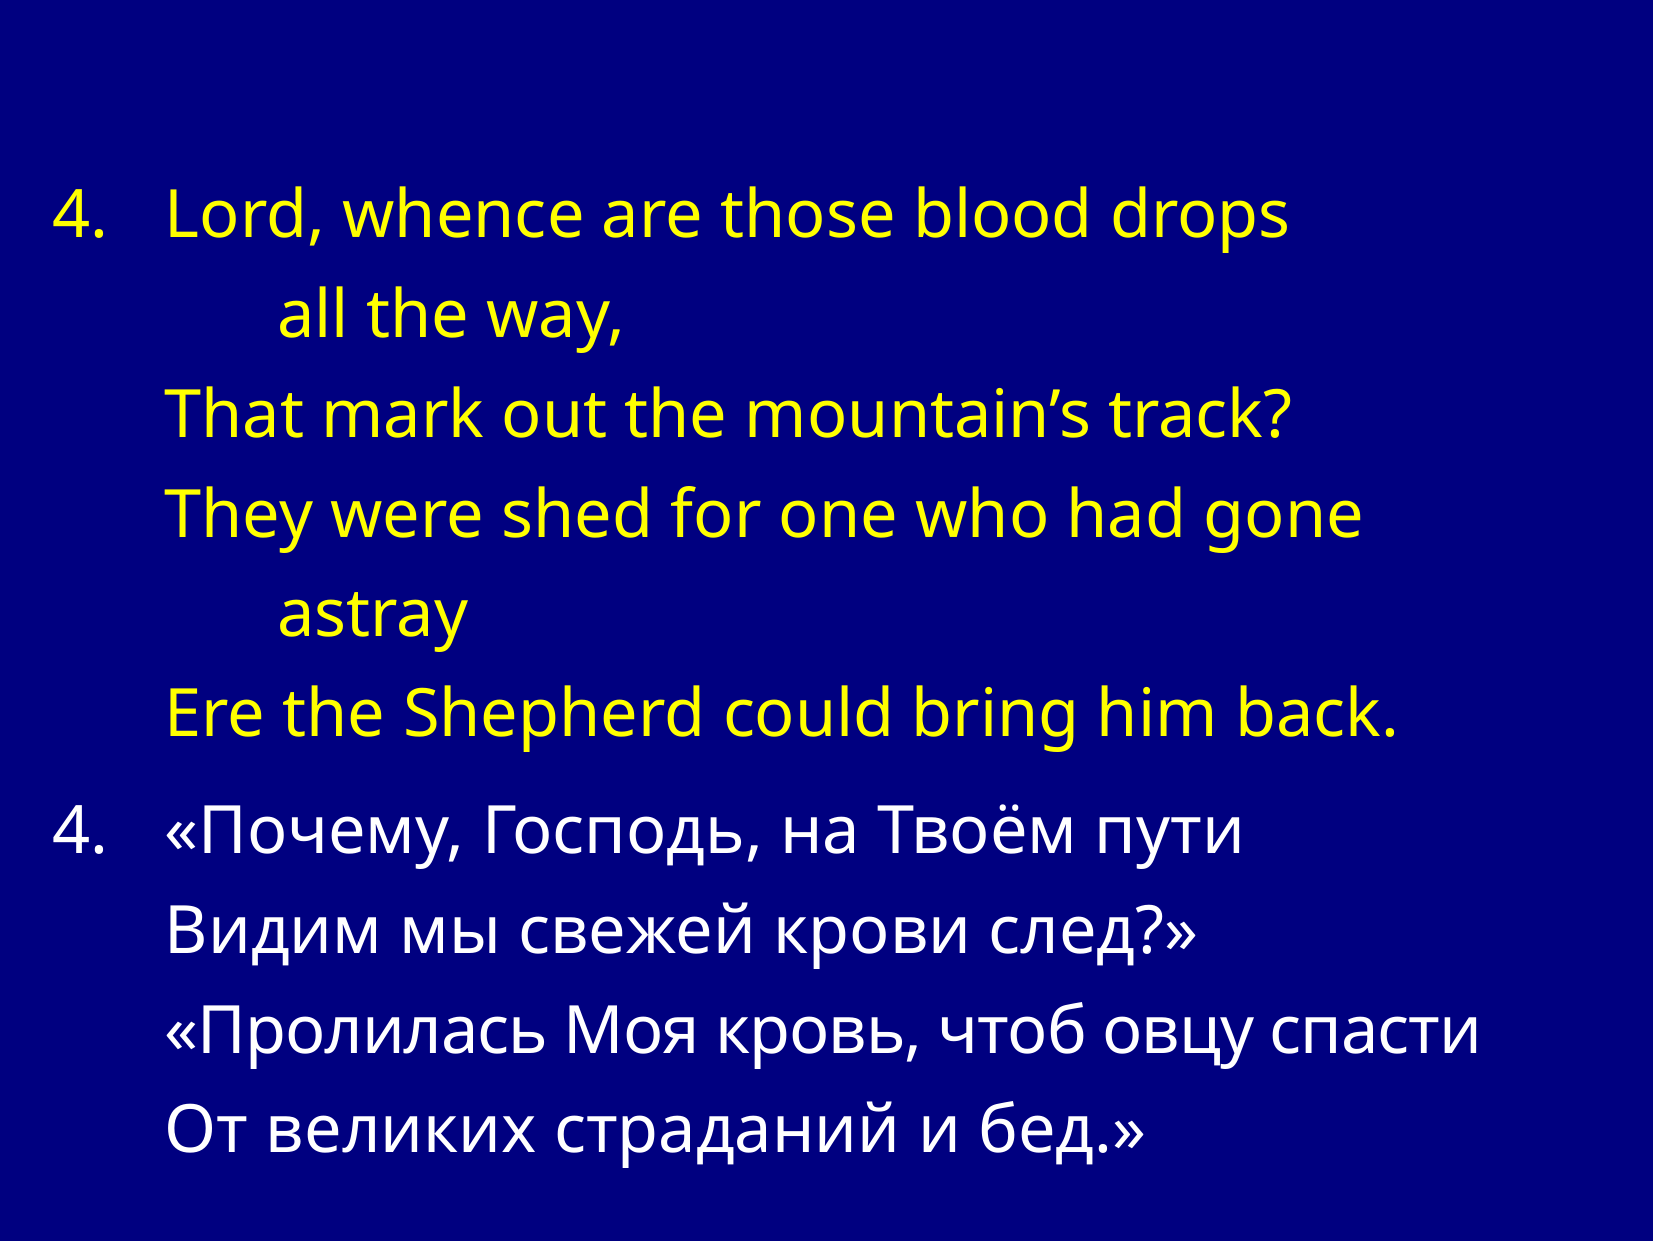

4.	Lord, whence are those blood drops
		all the way,
	That mark out the mountain’s track?
	They were shed for one who had gone
		astray
	Ere the Shepherd could bring him back.
4.	«Почему, Господь, на Твоём пути
	Видим мы свежей крови след?»
	«Пролилась Моя кровь, чтоб овцу спасти
	От великих страданий и бед.»